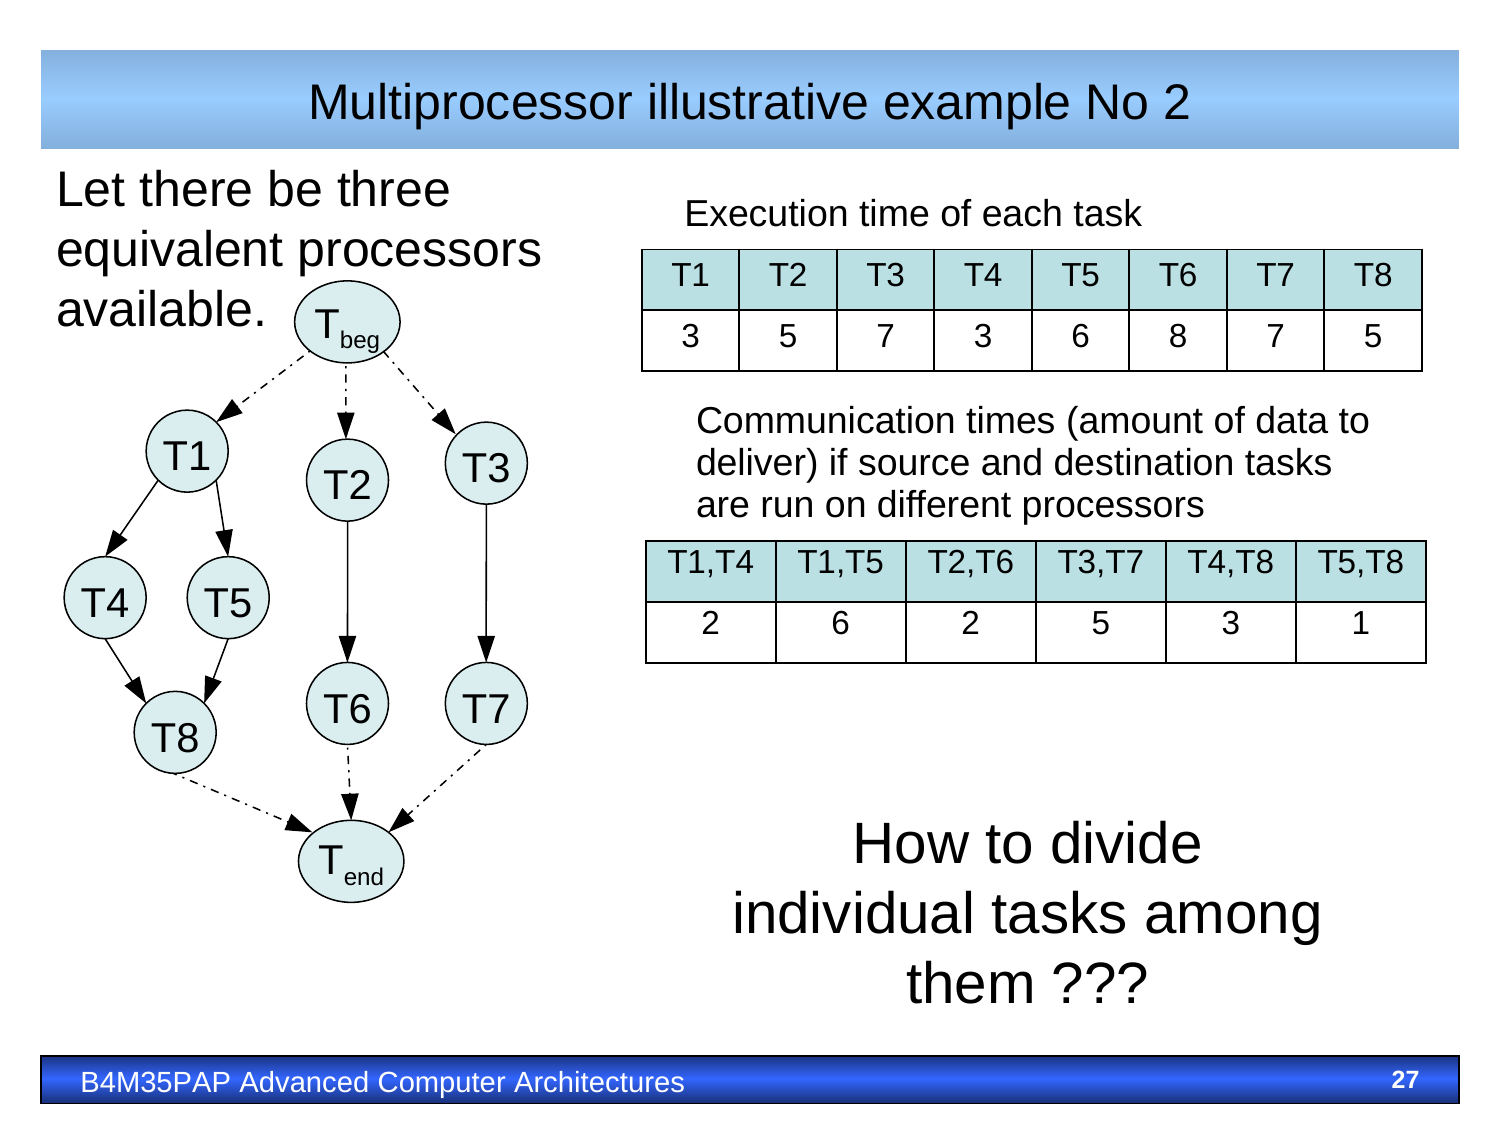

# Multiprocessor illustrative example No 2
Let there be three equivalent processors available.
Execution time of each task
| T1 | T2 | T3 | T4 | T5 | T6 | T7 | T8 |
| --- | --- | --- | --- | --- | --- | --- | --- |
| 3 | 5 | 7 | 3 | 6 | 8 | 7 | 5 |
Tbeg
Communication times (amount of data to deliver) if source and destination tasks are run on different processors
T1
T3
T2
| T1,T4 | T1,T5 | T2,T6 | T3,T7 | T4,T8 | T5,T8 |
| --- | --- | --- | --- | --- | --- |
| 2 | 6 | 2 | 5 | 3 | 1 |
T4
T5
T6
T7
T8
How to divide individual tasks among them ???
Tend